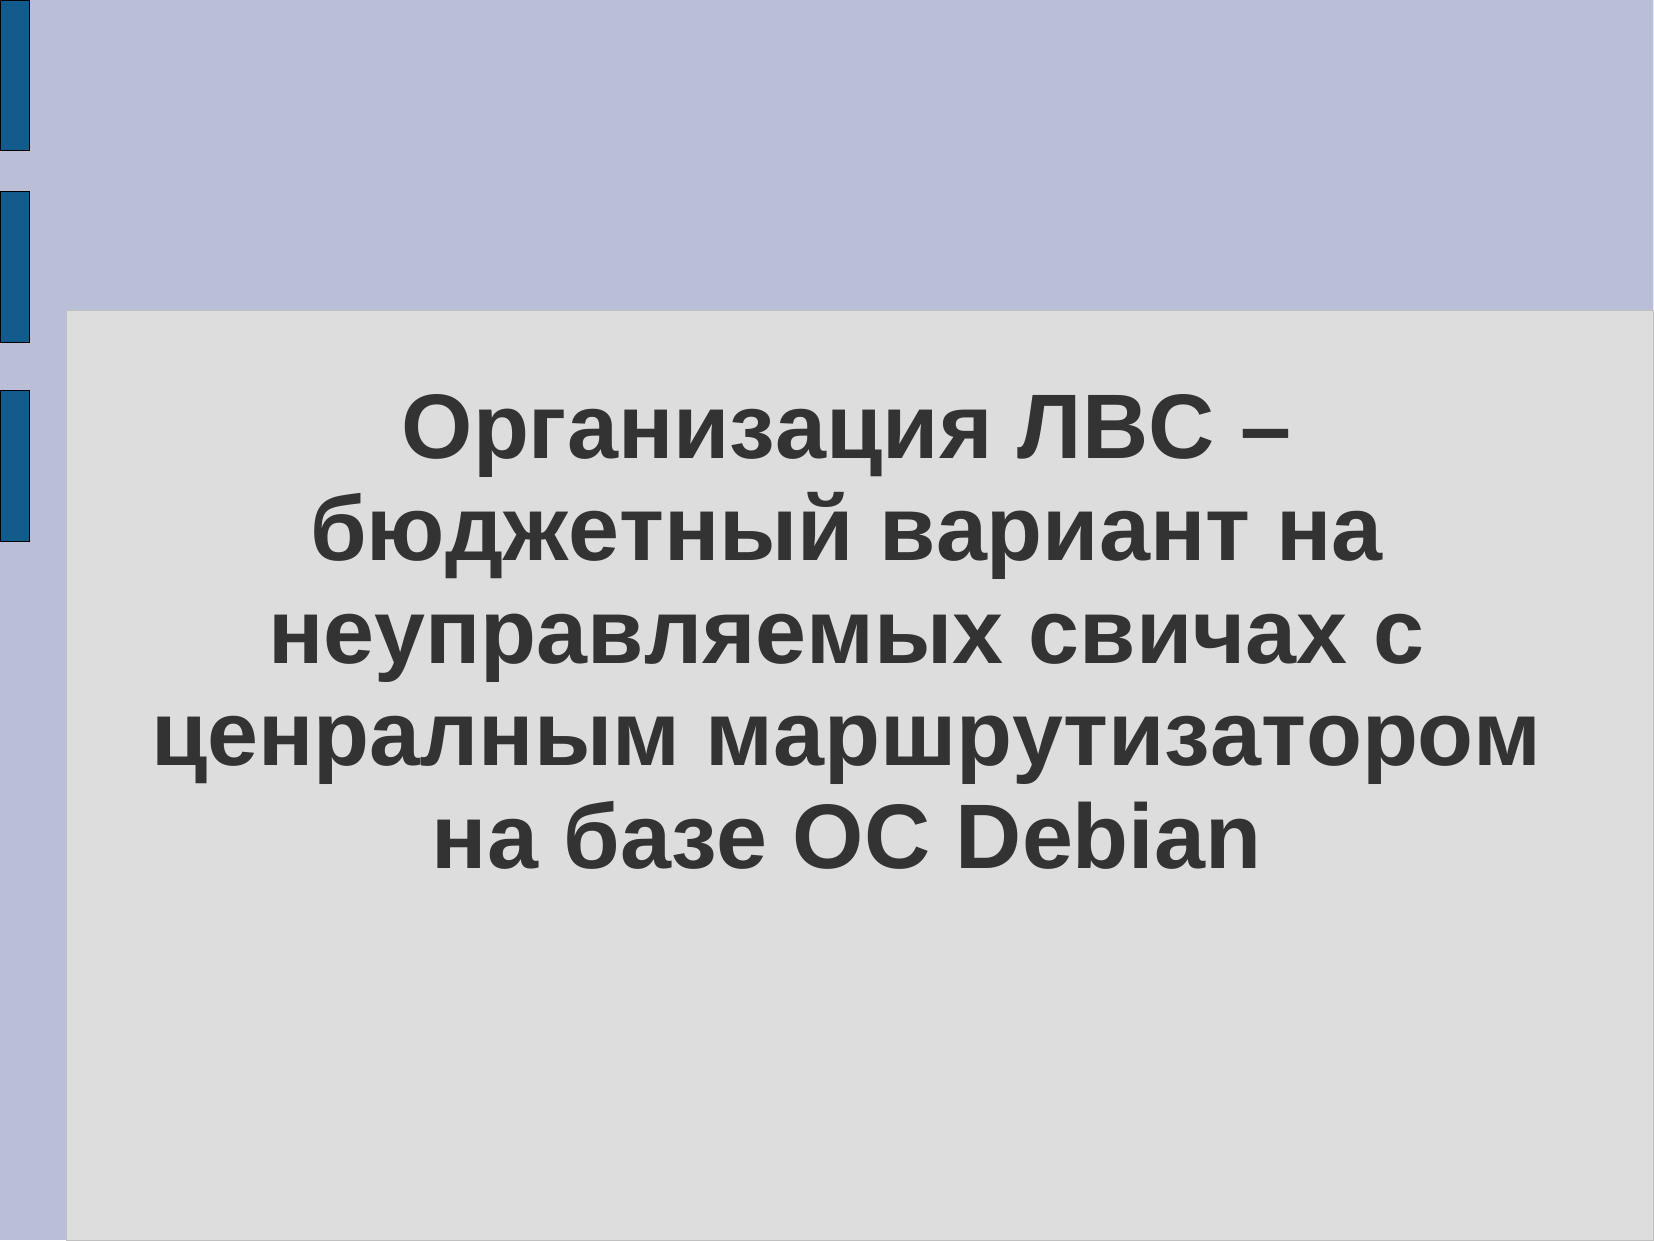

# Организация ЛВС – бюджетный вариант на неуправляемых свичах с ценралным маршрутизатором на базе ОС Debian